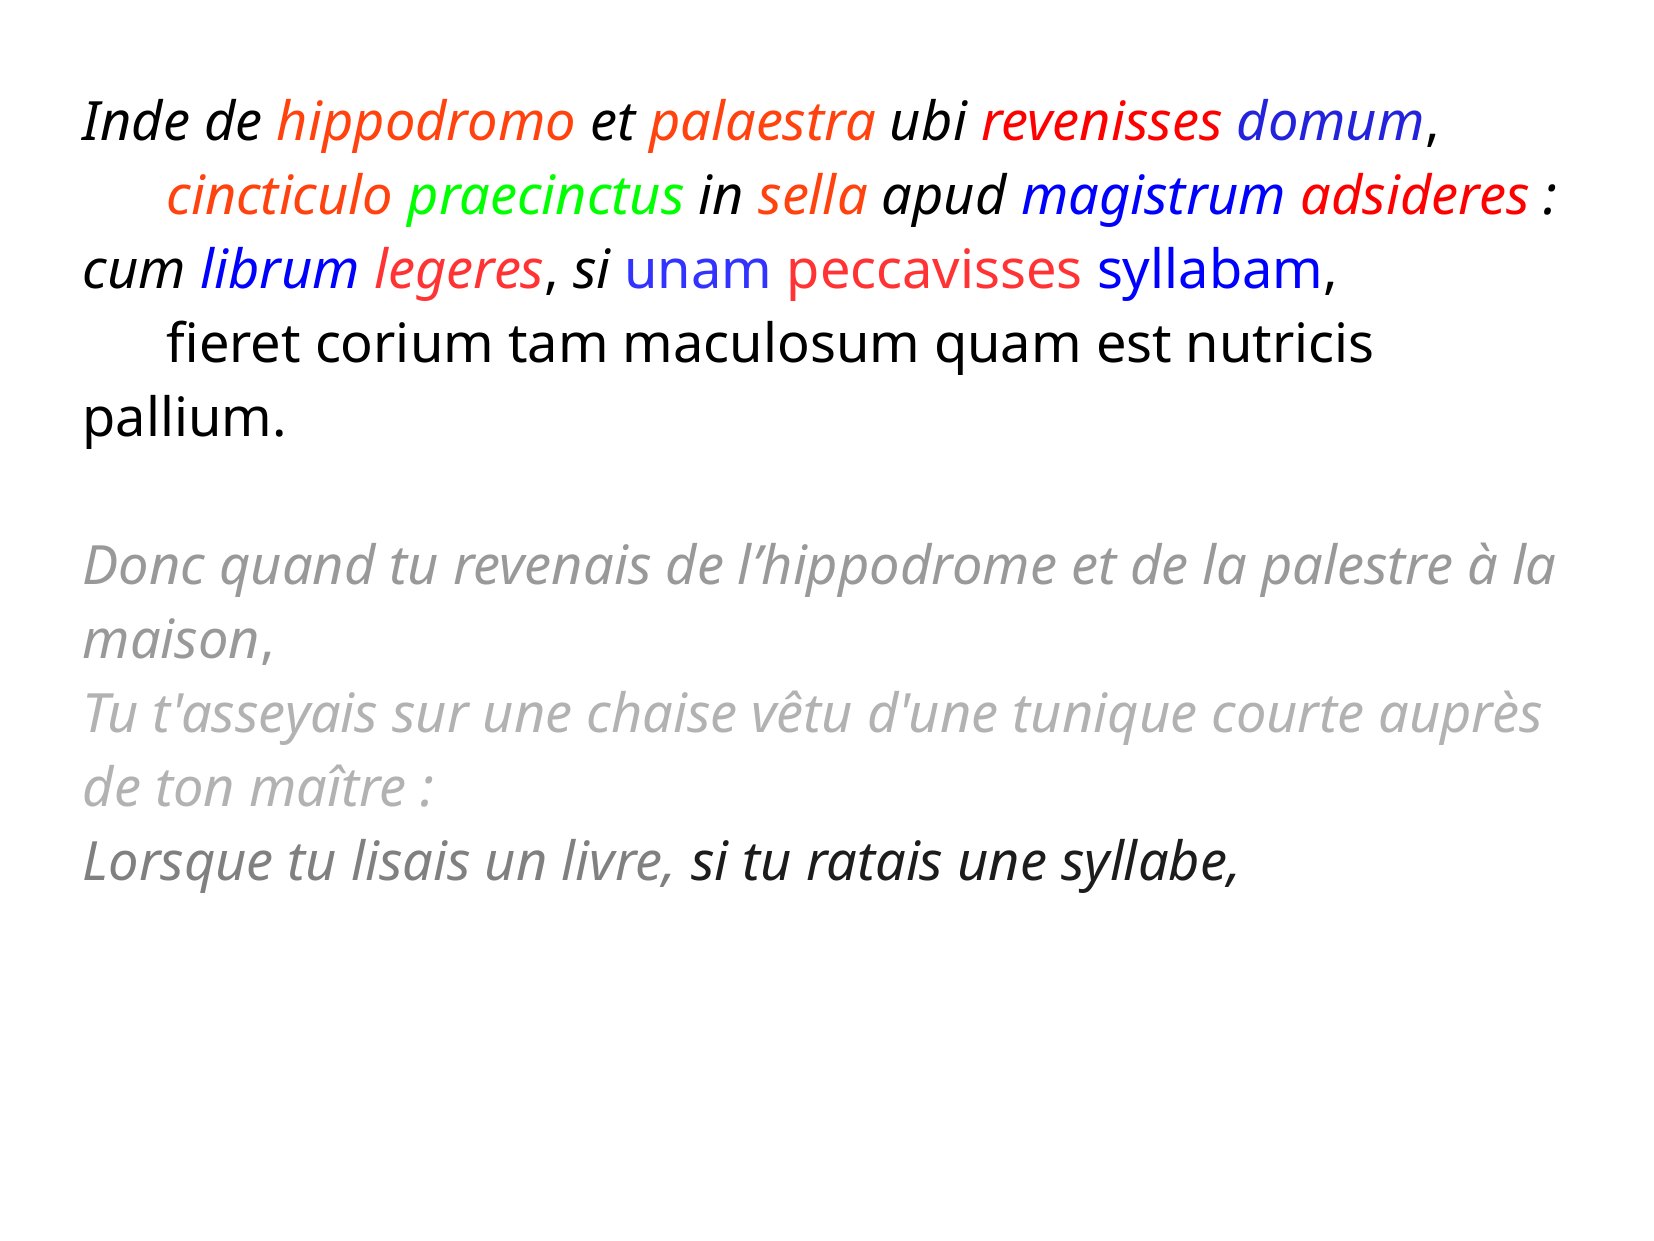

# Inde de hippodromo et palaestra ubi revenisses domum,
 cincticulo praecinctus in sella apud magistrum adsideres :
cum librum legeres, si unam peccavisses syllabam,
 fieret corium tam maculosum quam est nutricis pallium.
Donc quand tu revenais de l’hippodrome et de la palestre à la maison,
Tu t'asseyais sur une chaise vêtu d'une tunique courte auprès de ton maître :
Lorsque tu lisais un livre, si tu ratais une syllabe,